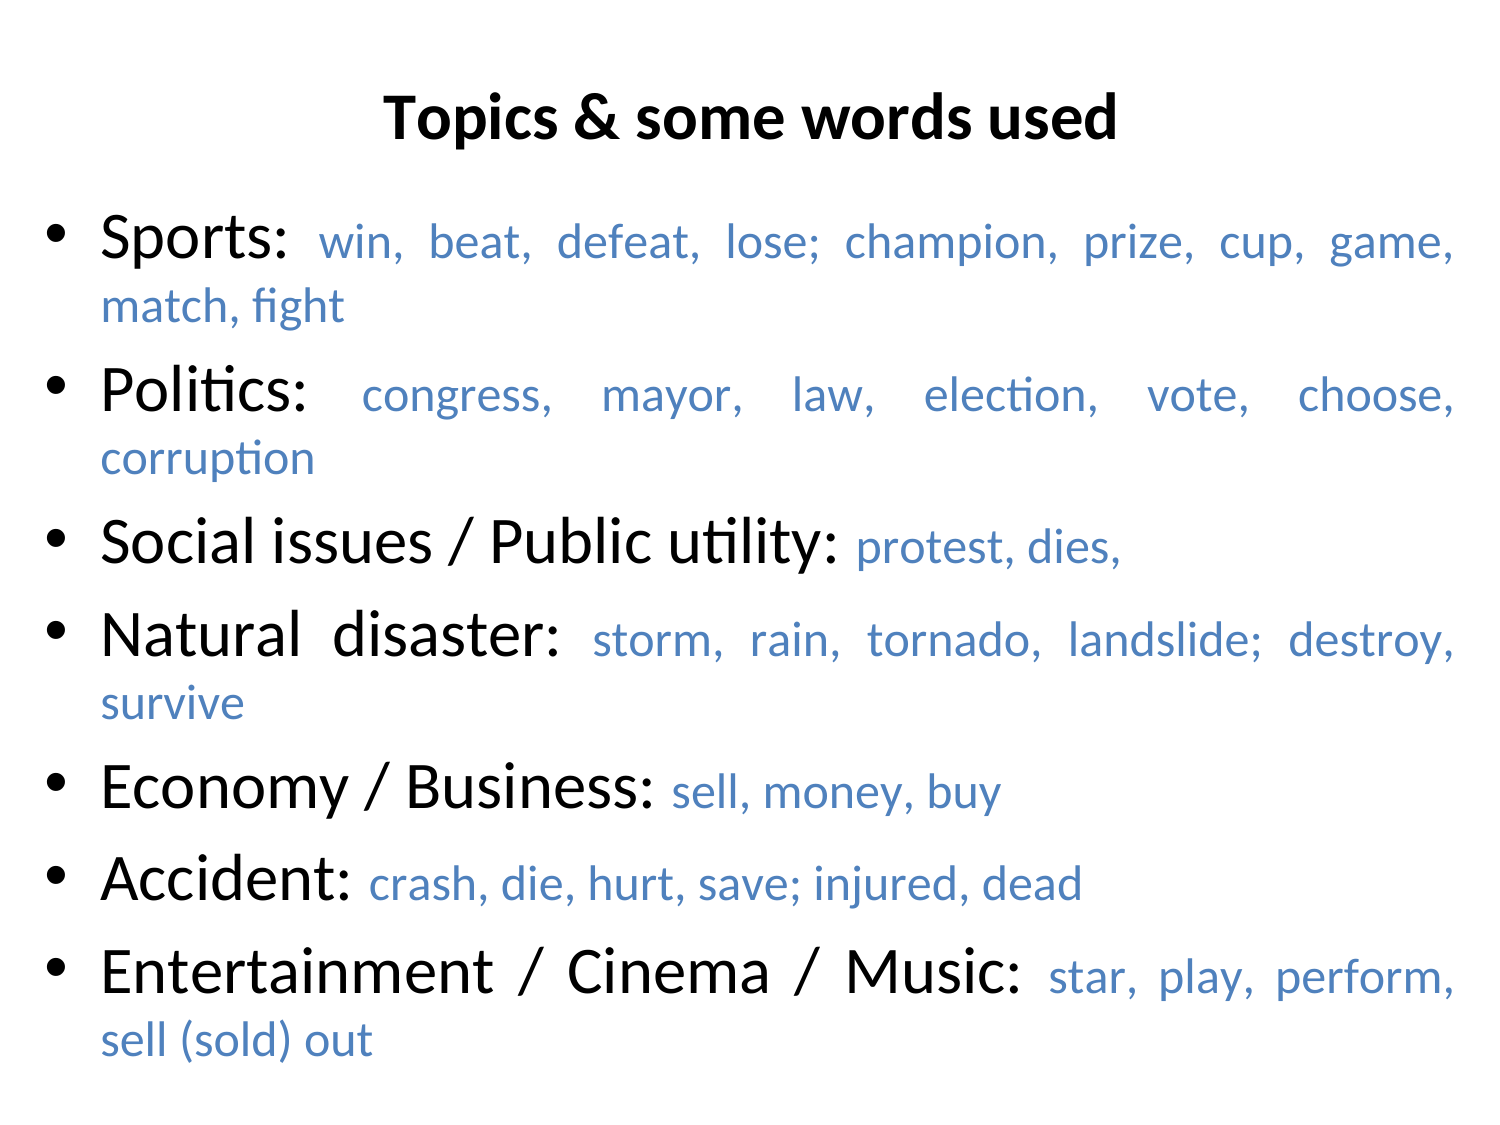

Topics & some words used
Sports: win, beat, defeat, lose; champion, prize, cup, game, match, fight
Politics: congress, mayor, law, election, vote, choose, corruption
Social issues / Public utility: protest, dies,
Natural disaster: storm, rain, tornado, landslide; destroy, survive
Economy / Business: sell, money, buy
Accident: crash, die, hurt, save; injured, dead
Entertainment / Cinema / Music: star, play, perform, sell (sold) out